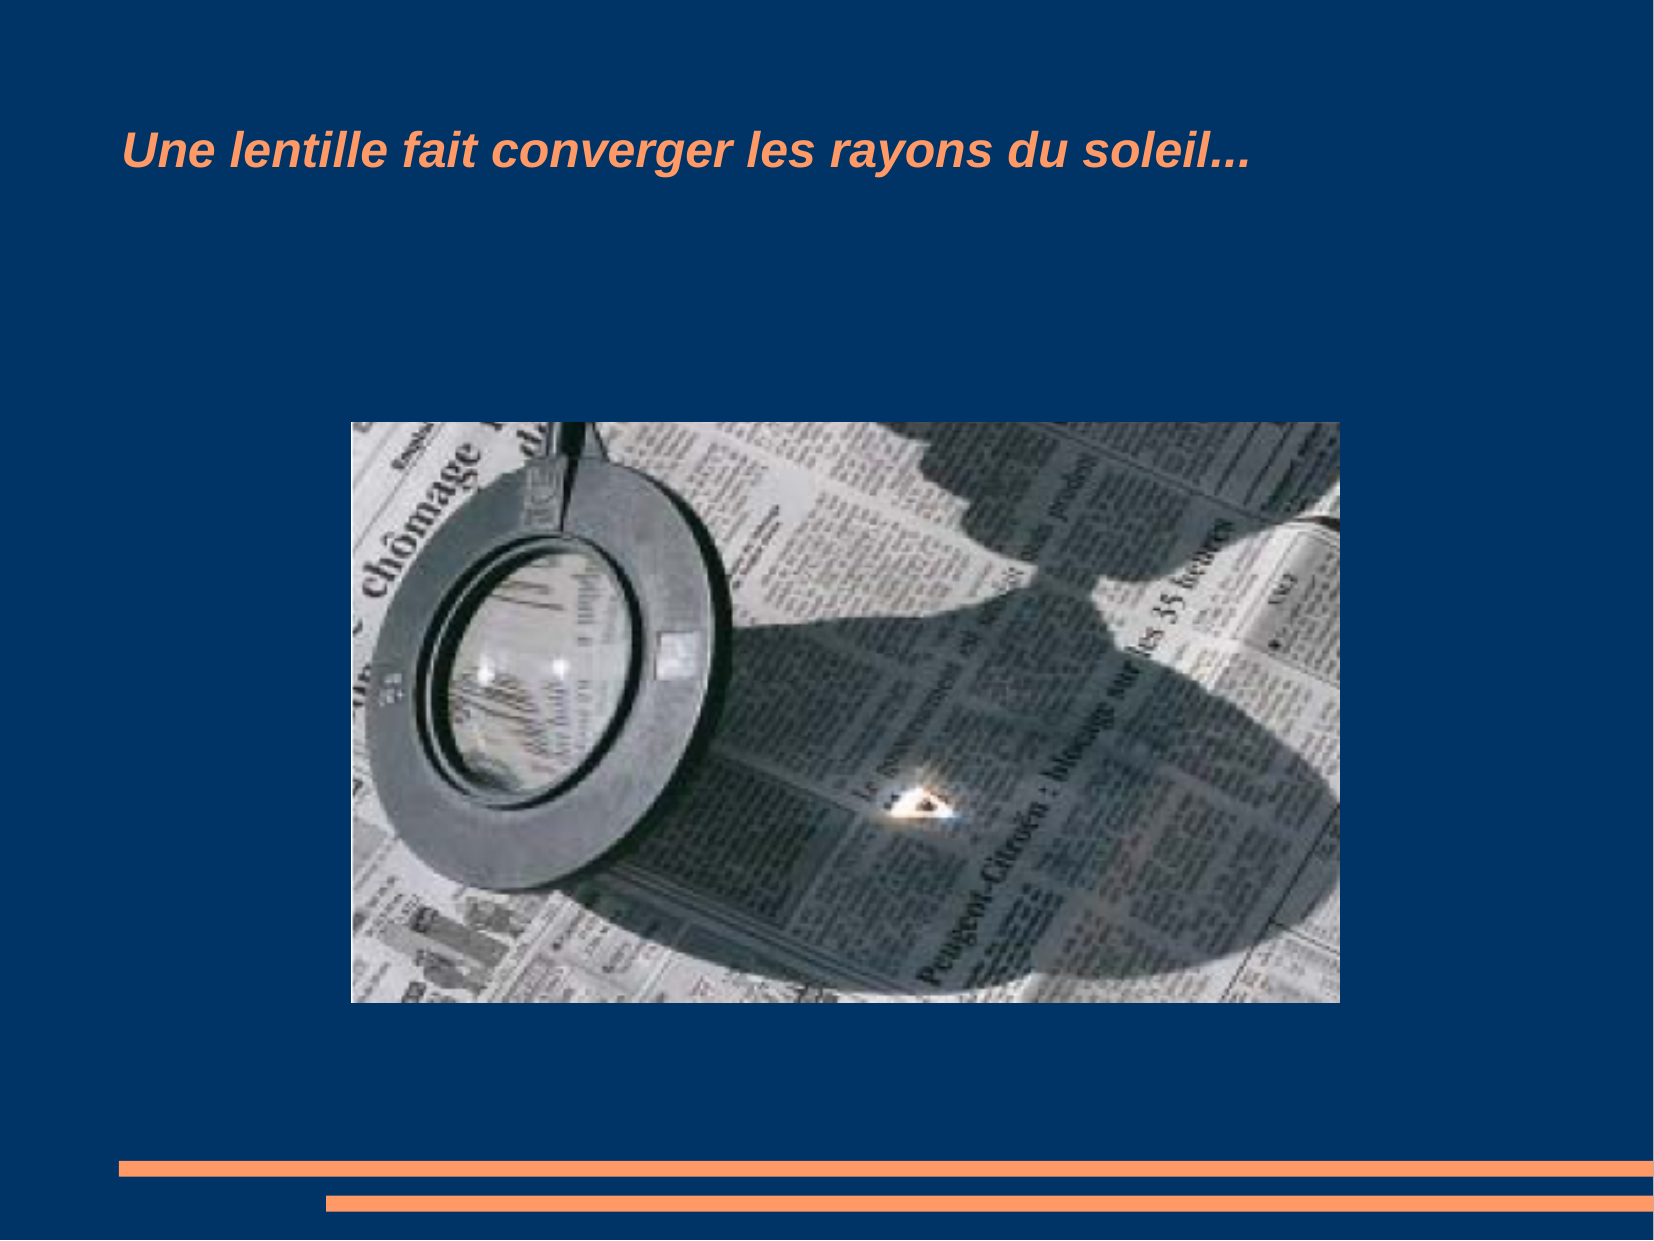

# Une lentille fait converger les rayons du soleil...